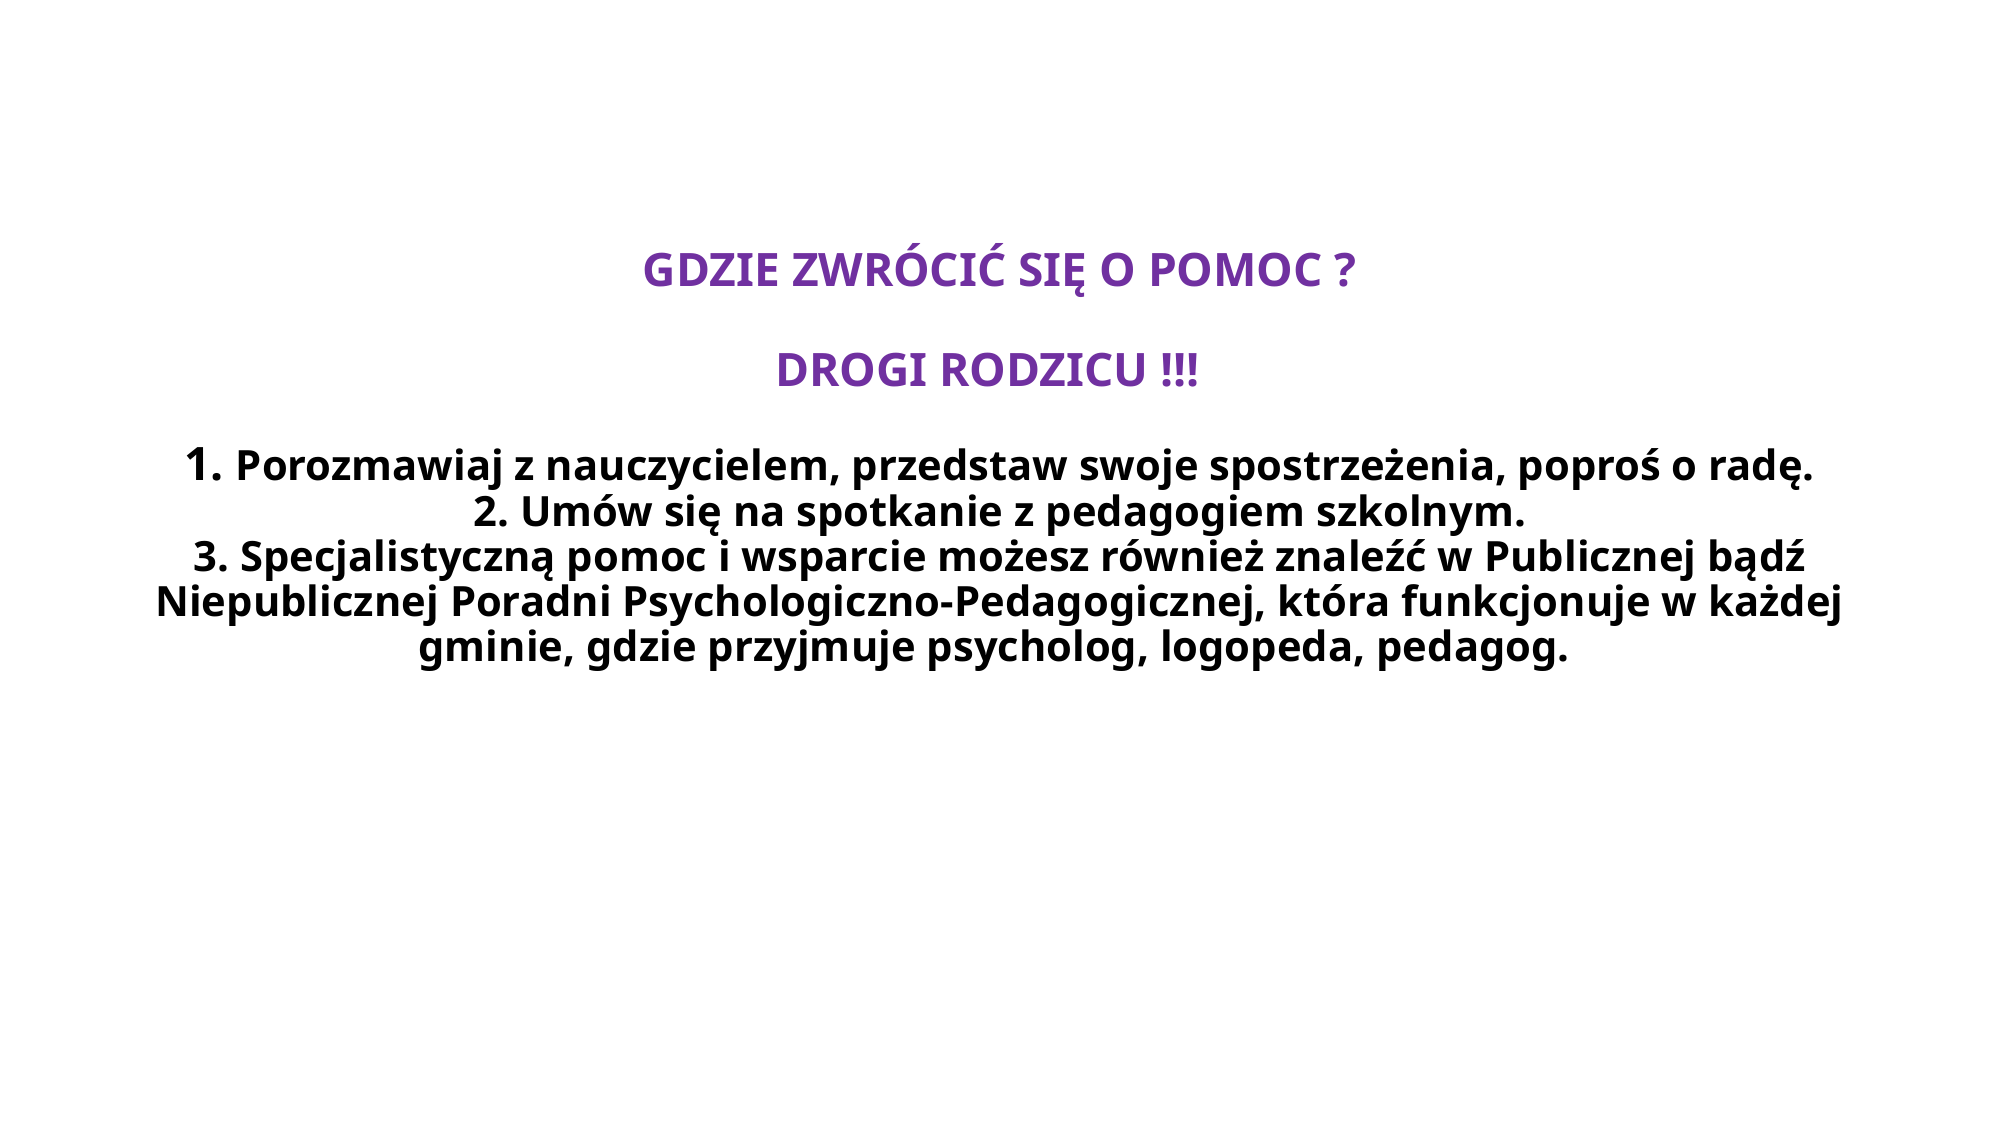

# GDZIE ZWRÓCIĆ SIĘ O POMOC ? DROGI RODZICU !!! 1. Porozmawiaj z nauczycielem, przedstaw swoje spostrzeżenia, poproś o radę. 2. Umów się na spotkanie z pedagogiem szkolnym. 3. Specjalistyczną pomoc i wsparcie możesz również znaleźć w Publicznej bądź Niepublicznej Poradni Psychologiczno-Pedagogicznej, która funkcjonuje w każdej gminie, gdzie przyjmuje psycholog, logopeda, pedagog.